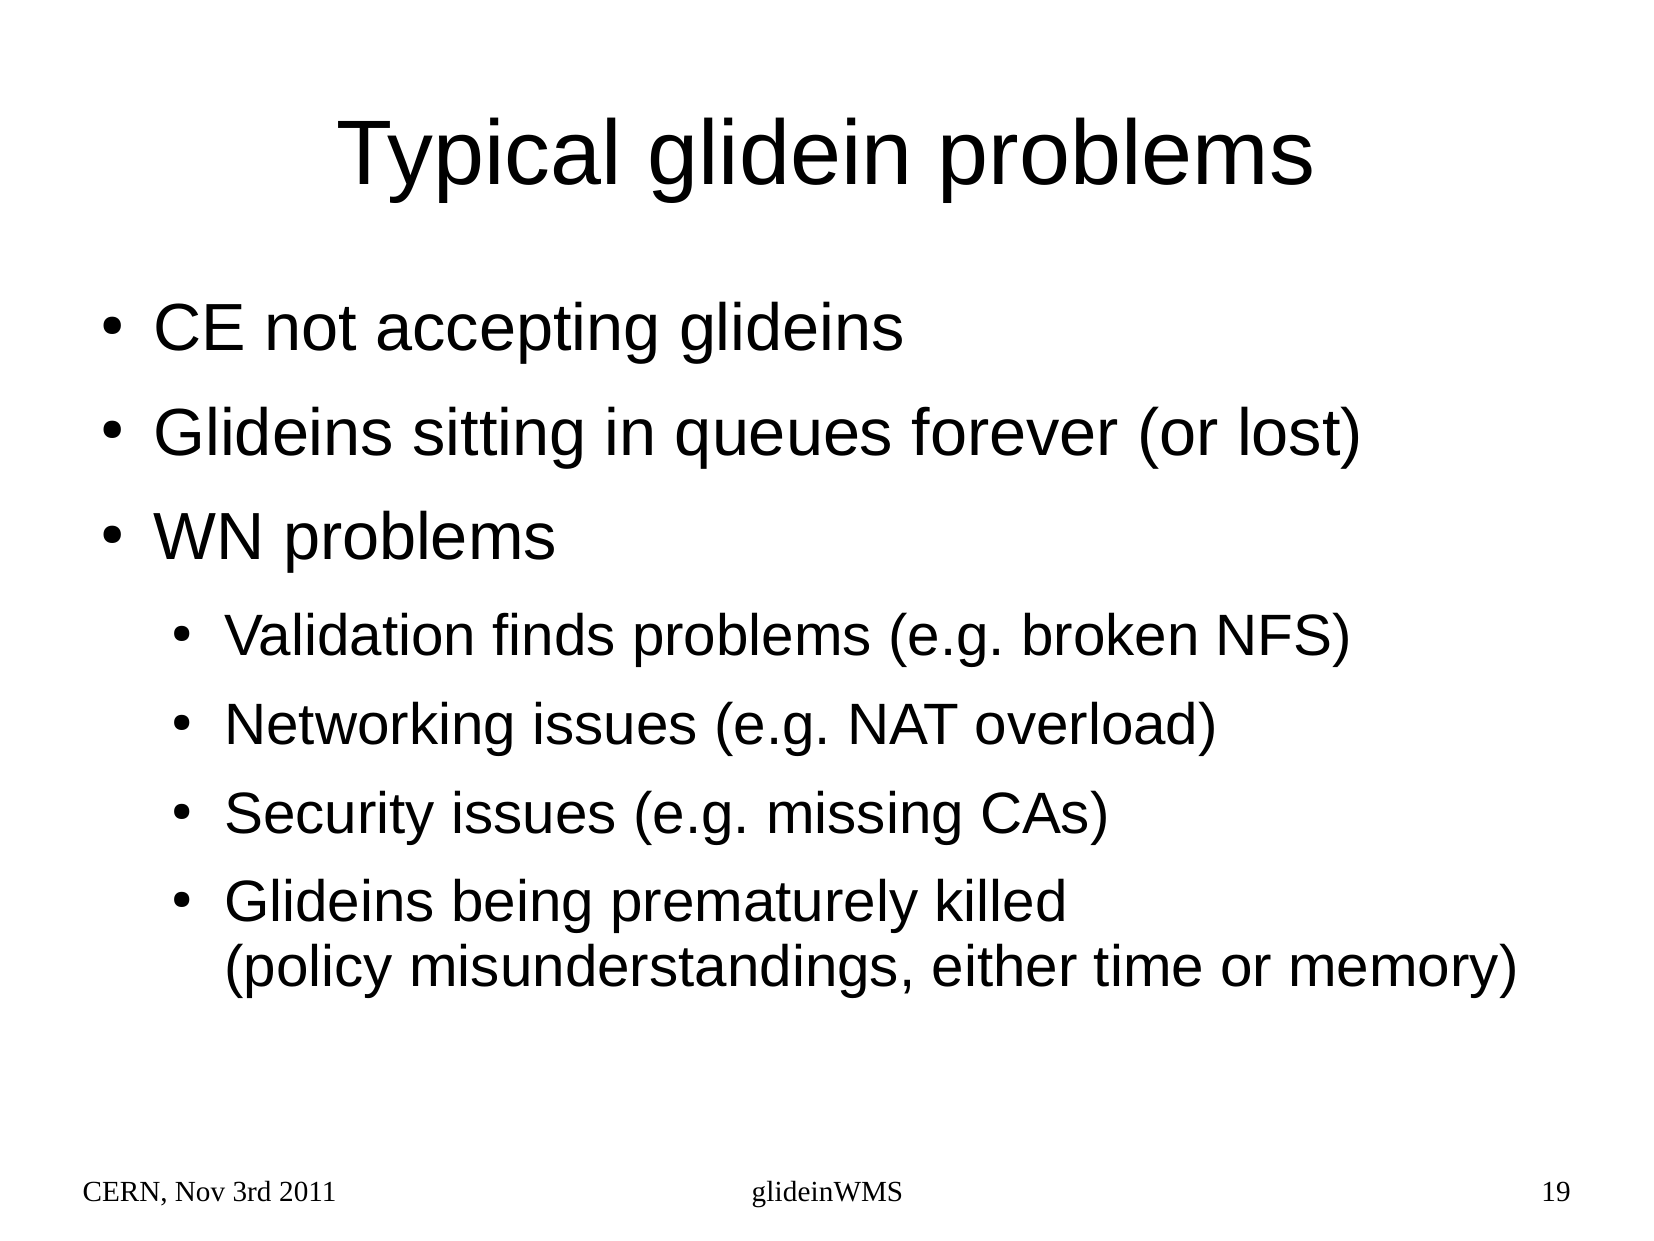

# Typical glidein problems
CE not accepting glideins
Glideins sitting in queues forever (or lost)
WN problems
Validation finds problems (e.g. broken NFS)
Networking issues (e.g. NAT overload)
Security issues (e.g. missing CAs)
Glideins being prematurely killed
(policy misunderstandings, either time or memory)
CERN, Nov 3rd 2011
glideinWMS
19